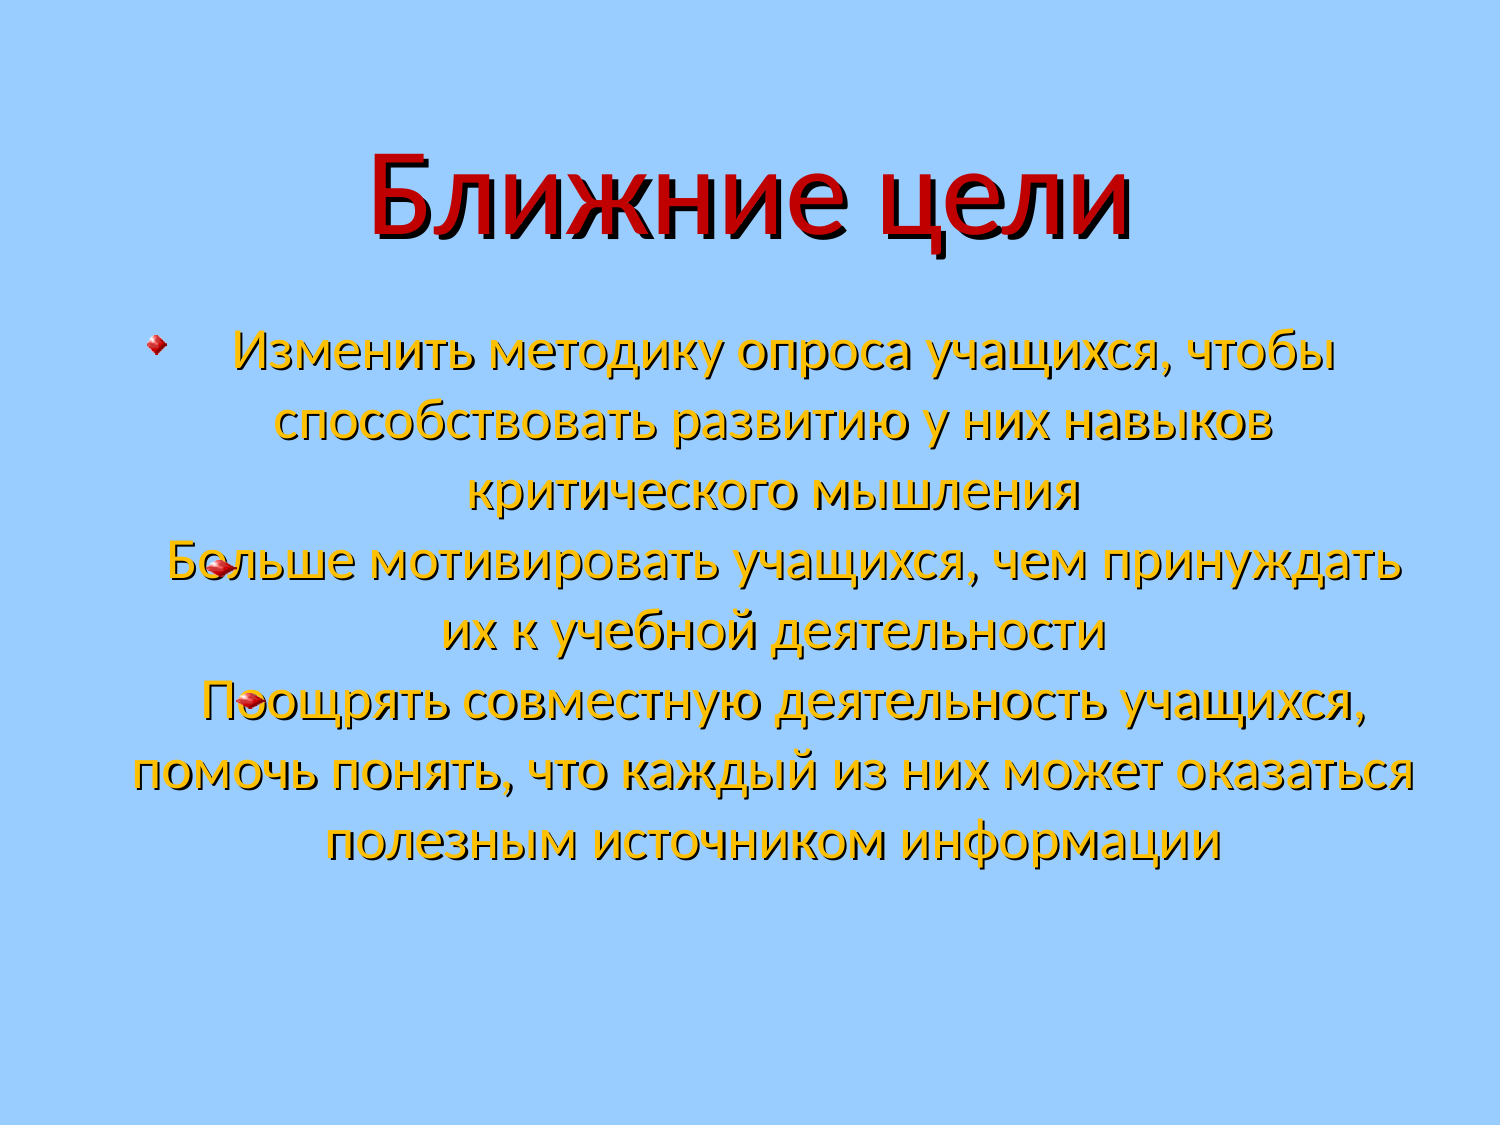

# Ближние цели
Изменить методику опроса учащихся, чтобы способствовать развитию у них навыков критического мышления
Больше мотивировать учащихся, чем принуждать их к учебной деятельности
Поощрять совместную деятельность учащихся, помочь понять, что каждый из них может оказаться полезным источником информации